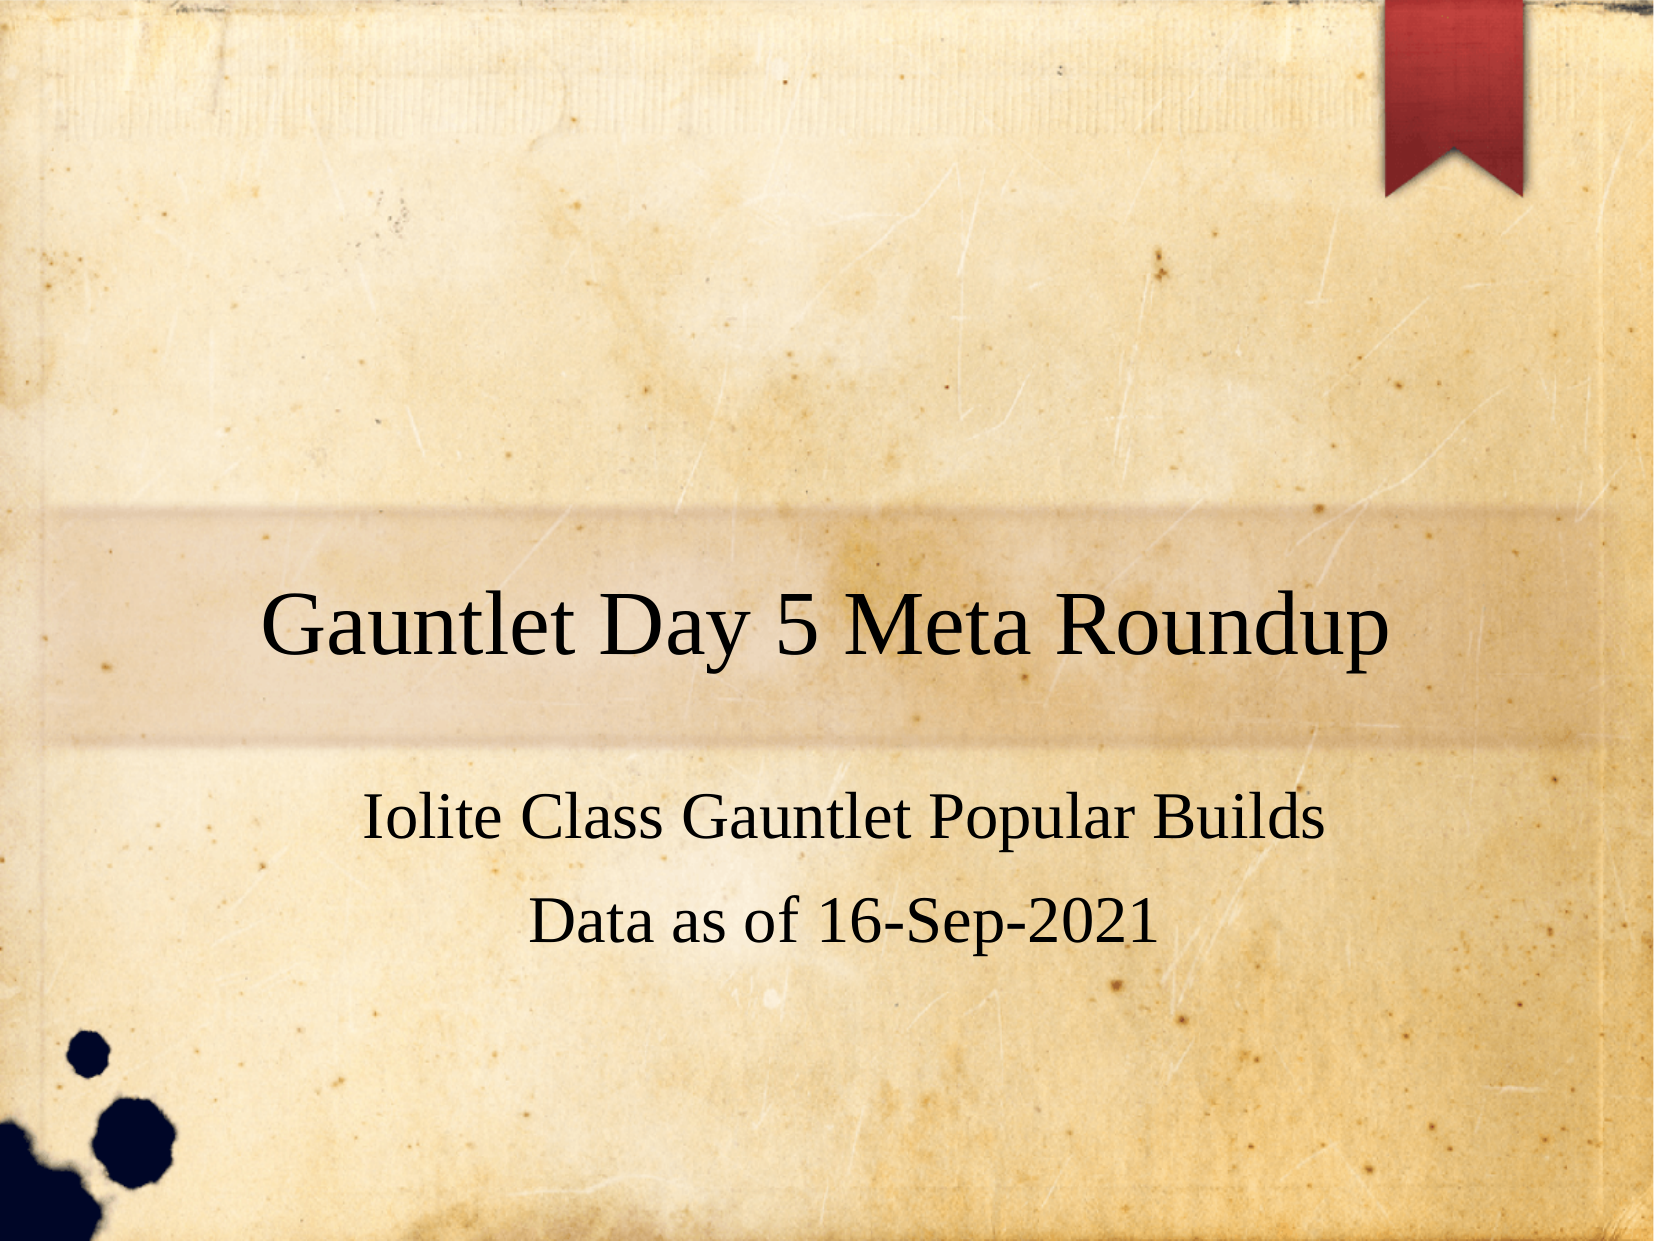

# Gauntlet Day 5 Meta Roundup
Iolite Class Gauntlet Popular Builds
Data as of 16-Sep-2021